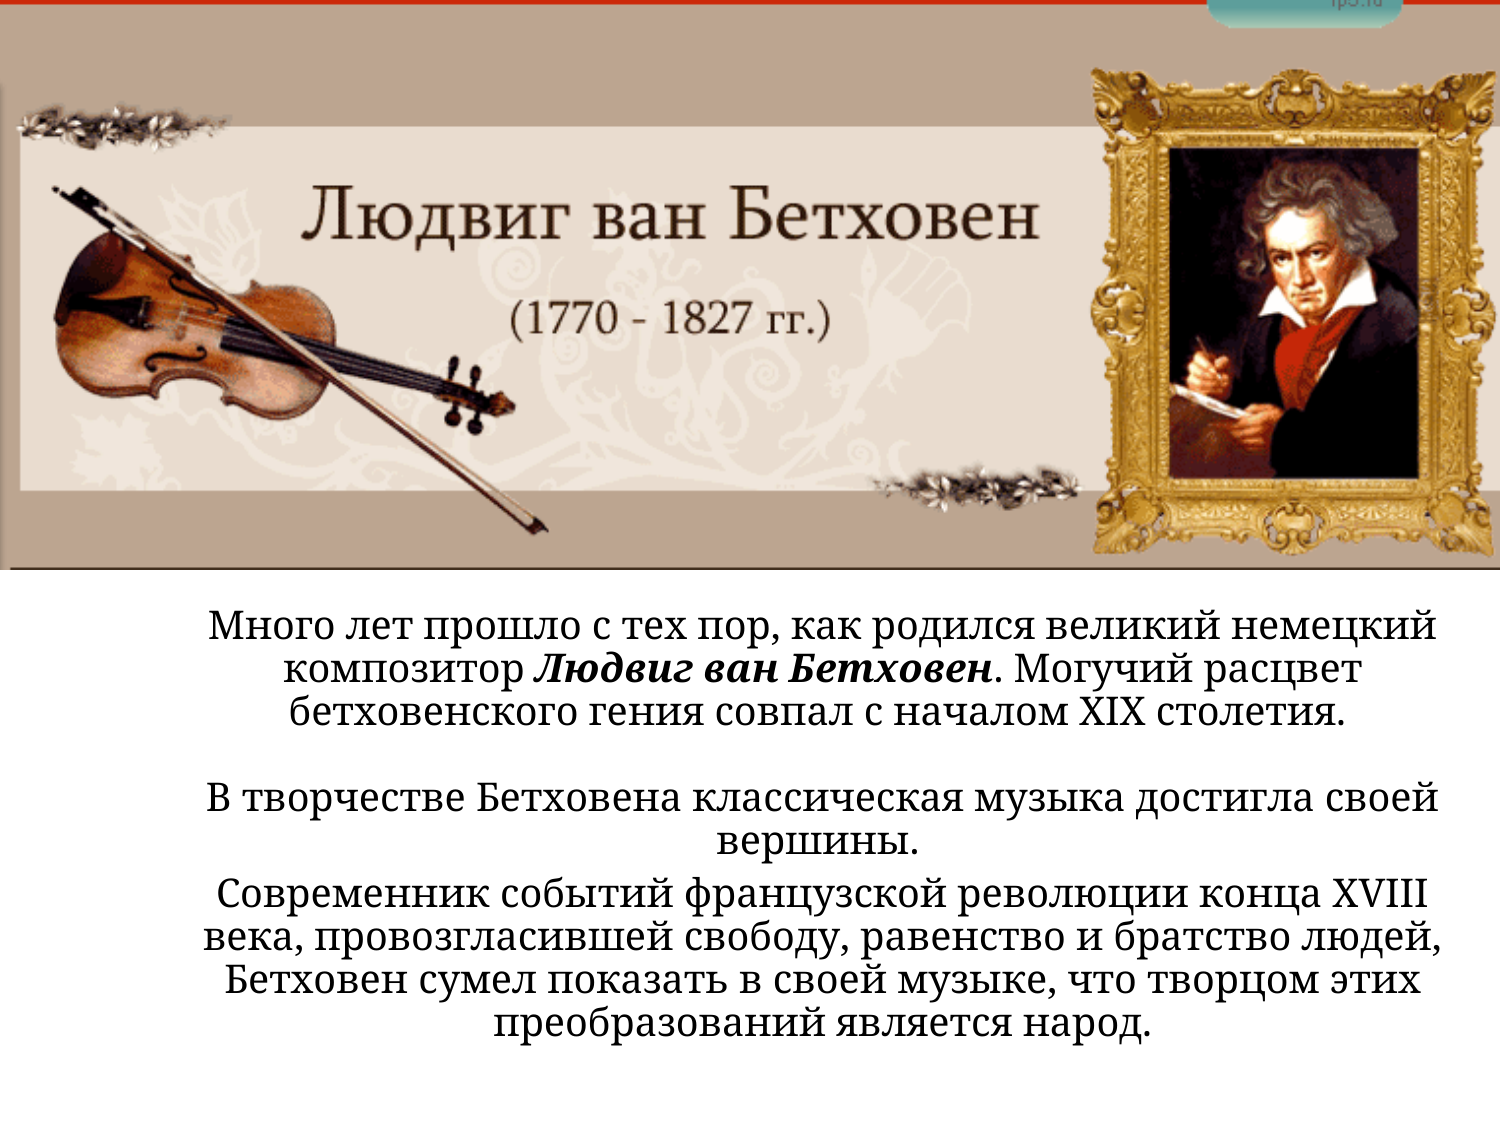

# Много лет прошло с тех пор, как родился великий немецкий композитор Людвиг ван Бетховен. Могучий расцвет бетховенского гения совпал с началом XIX столетия.
В творчестве Бетховена классическая музыка достигла своей вершины.
Современник событий французской революции конца XVIII века, провозгласившей свободу, равенство и братство людей, Бетховен сумел показать в своей музыке, что творцом этих преобразований является народ.